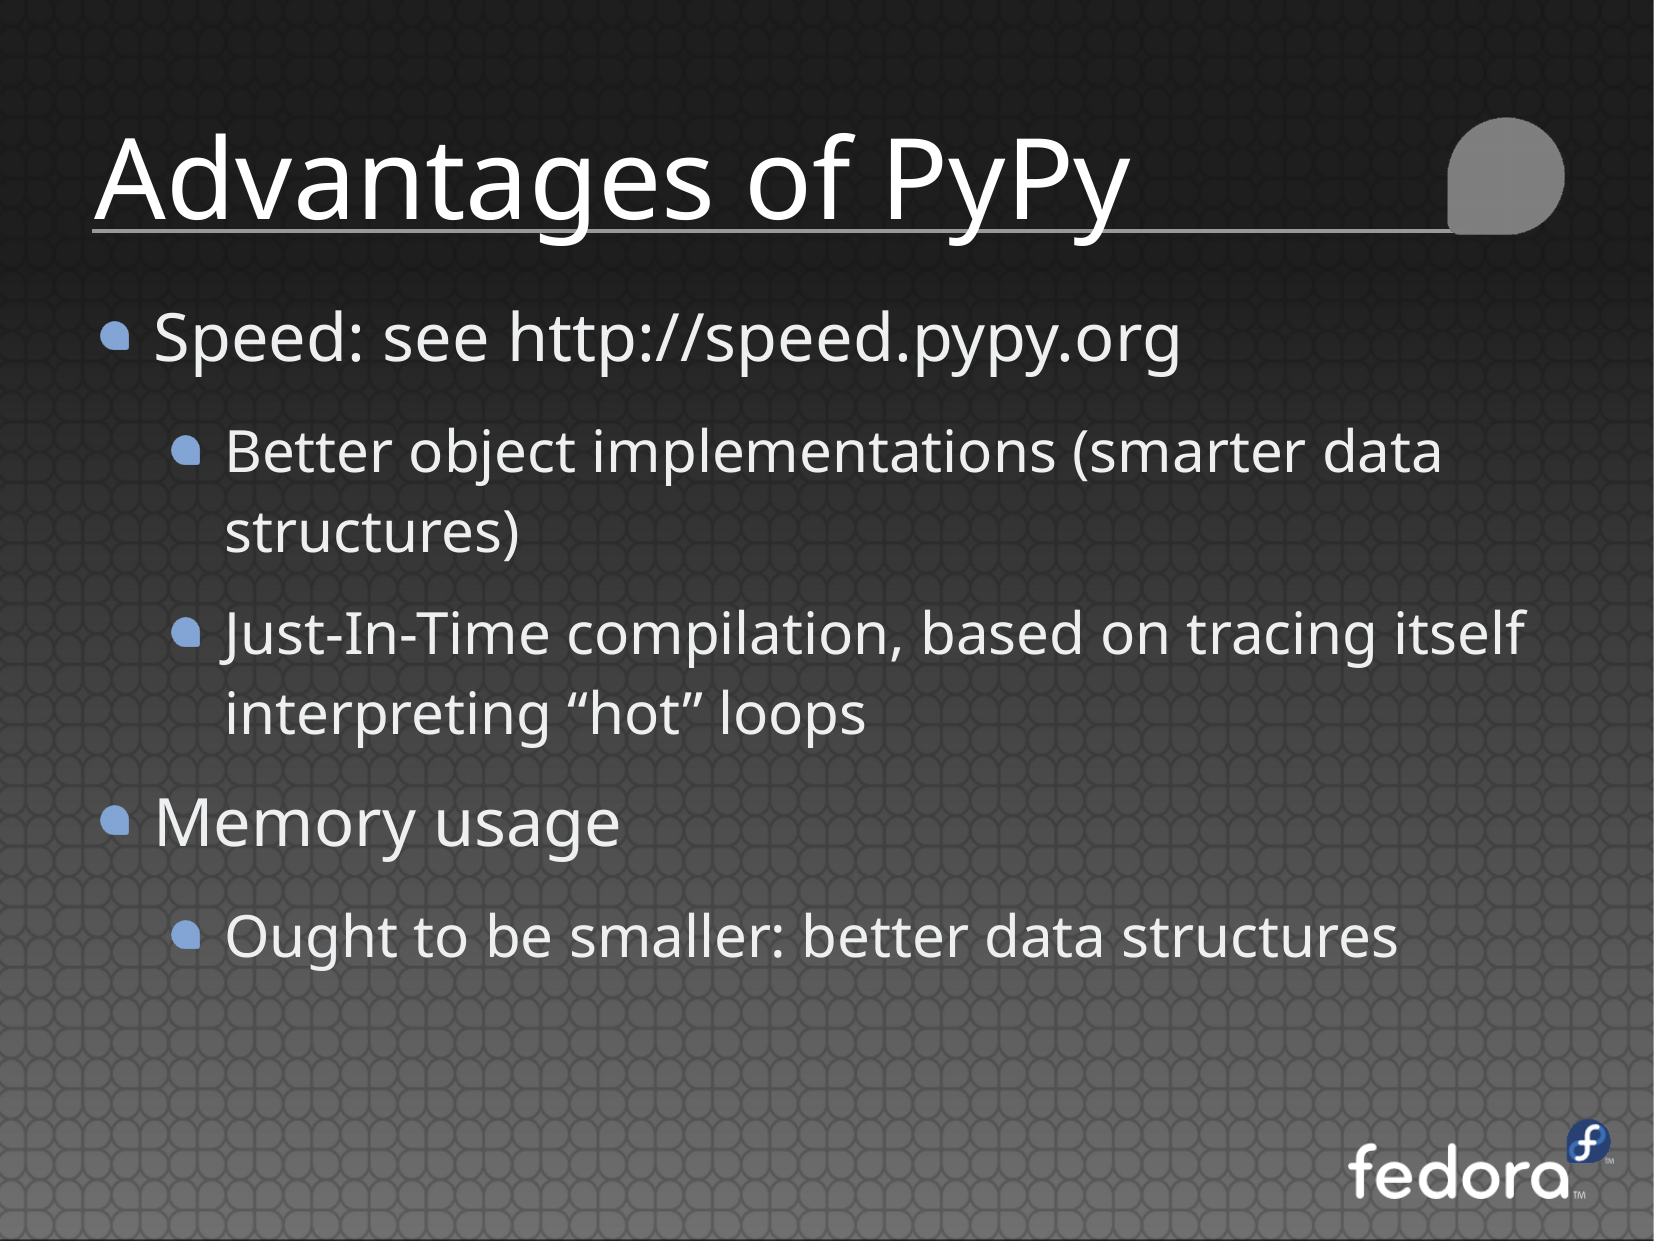

Advantages of PyPy
# Speed: see http://speed.pypy.org
Better object implementations (smarter data structures)
Just-In-Time compilation, based on tracing itself interpreting “hot” loops
Memory usage
Ought to be smaller: better data structures